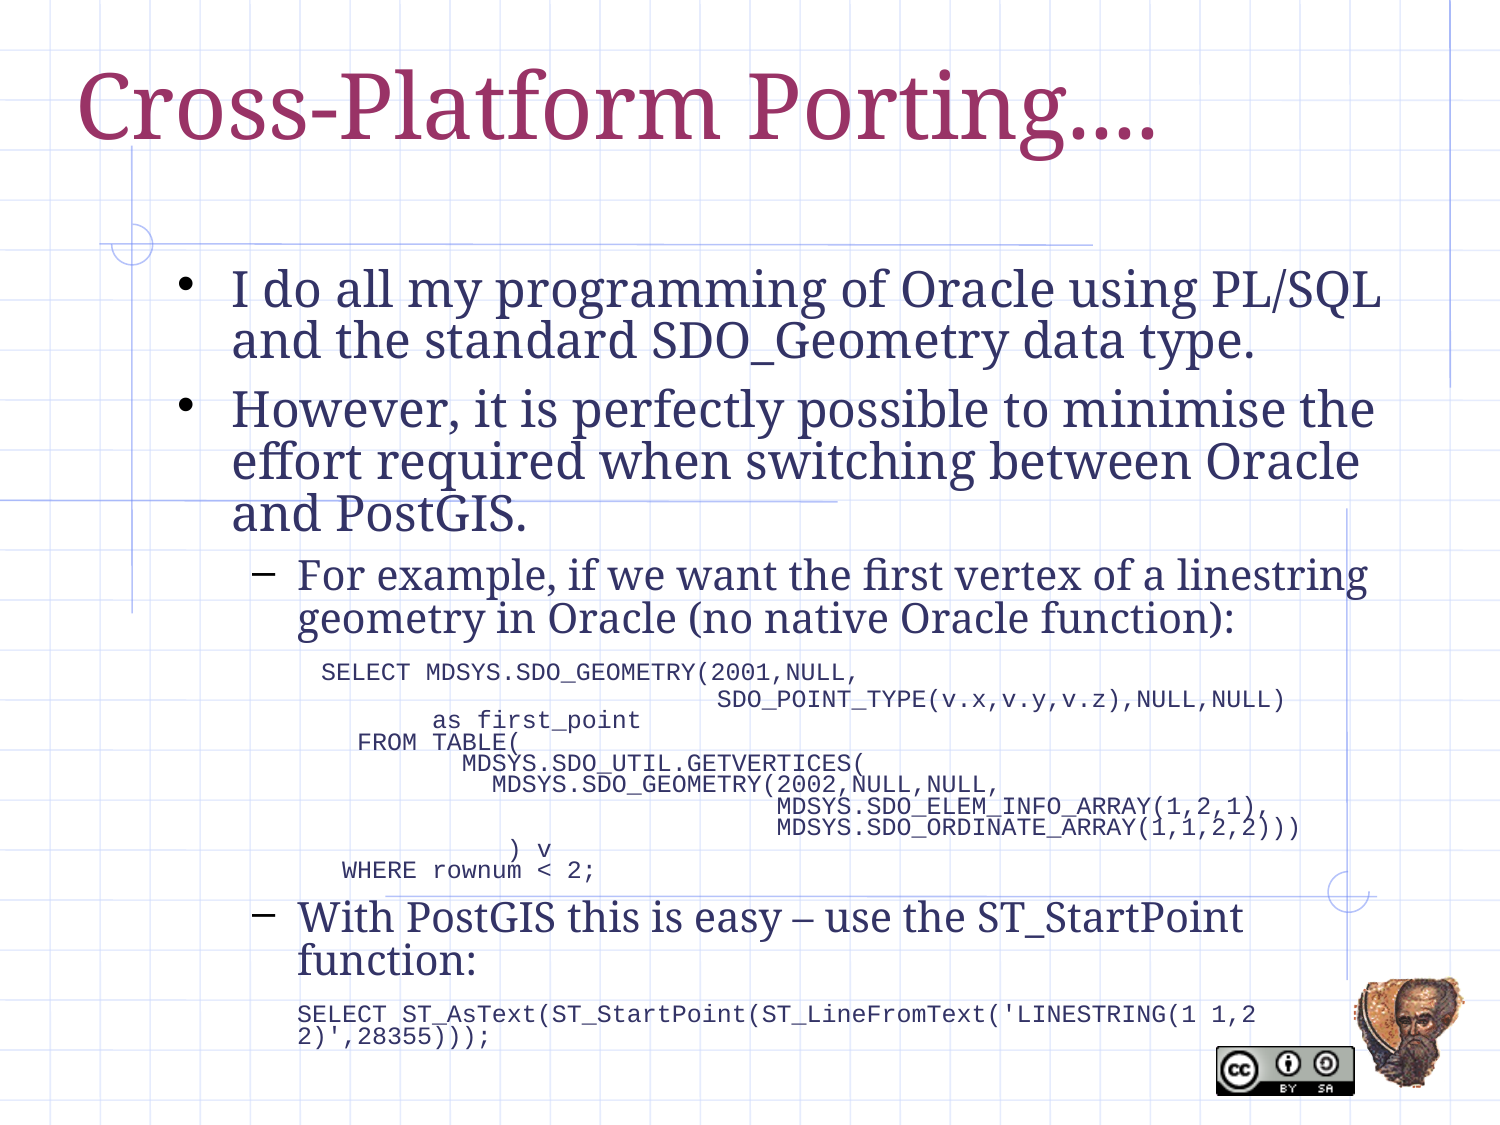

# Cross-Platform Porting....
I do all my programming of Oracle using PL/SQL and the standard SDO_Geometry data type.
However, it is perfectly possible to minimise the effort required when switching between Oracle and PostGIS.
For example, if we want the first vertex of a linestring geometry in Oracle (no native Oracle function):
 SELECT MDSYS.SDO_GEOMETRY(2001,NULL,
 SDO_POINT_TYPE(v.x,v.y,v.z),NULL,NULL)
 as first_point
 FROM TABLE(
 MDSYS.SDO_UTIL.GETVERTICES(
 MDSYS.SDO_GEOMETRY(2002,NULL,NULL,
 MDSYS.SDO_ELEM_INFO_ARRAY(1,2,1),
 MDSYS.SDO_ORDINATE_ARRAY(1,1,2,2)))
 ) v
 WHERE rownum < 2;
With PostGIS this is easy – use the ST_StartPoint function:
SELECT ST_AsText(ST_StartPoint(ST_LineFromText('LINESTRING(1 1,2 2)',28355)));